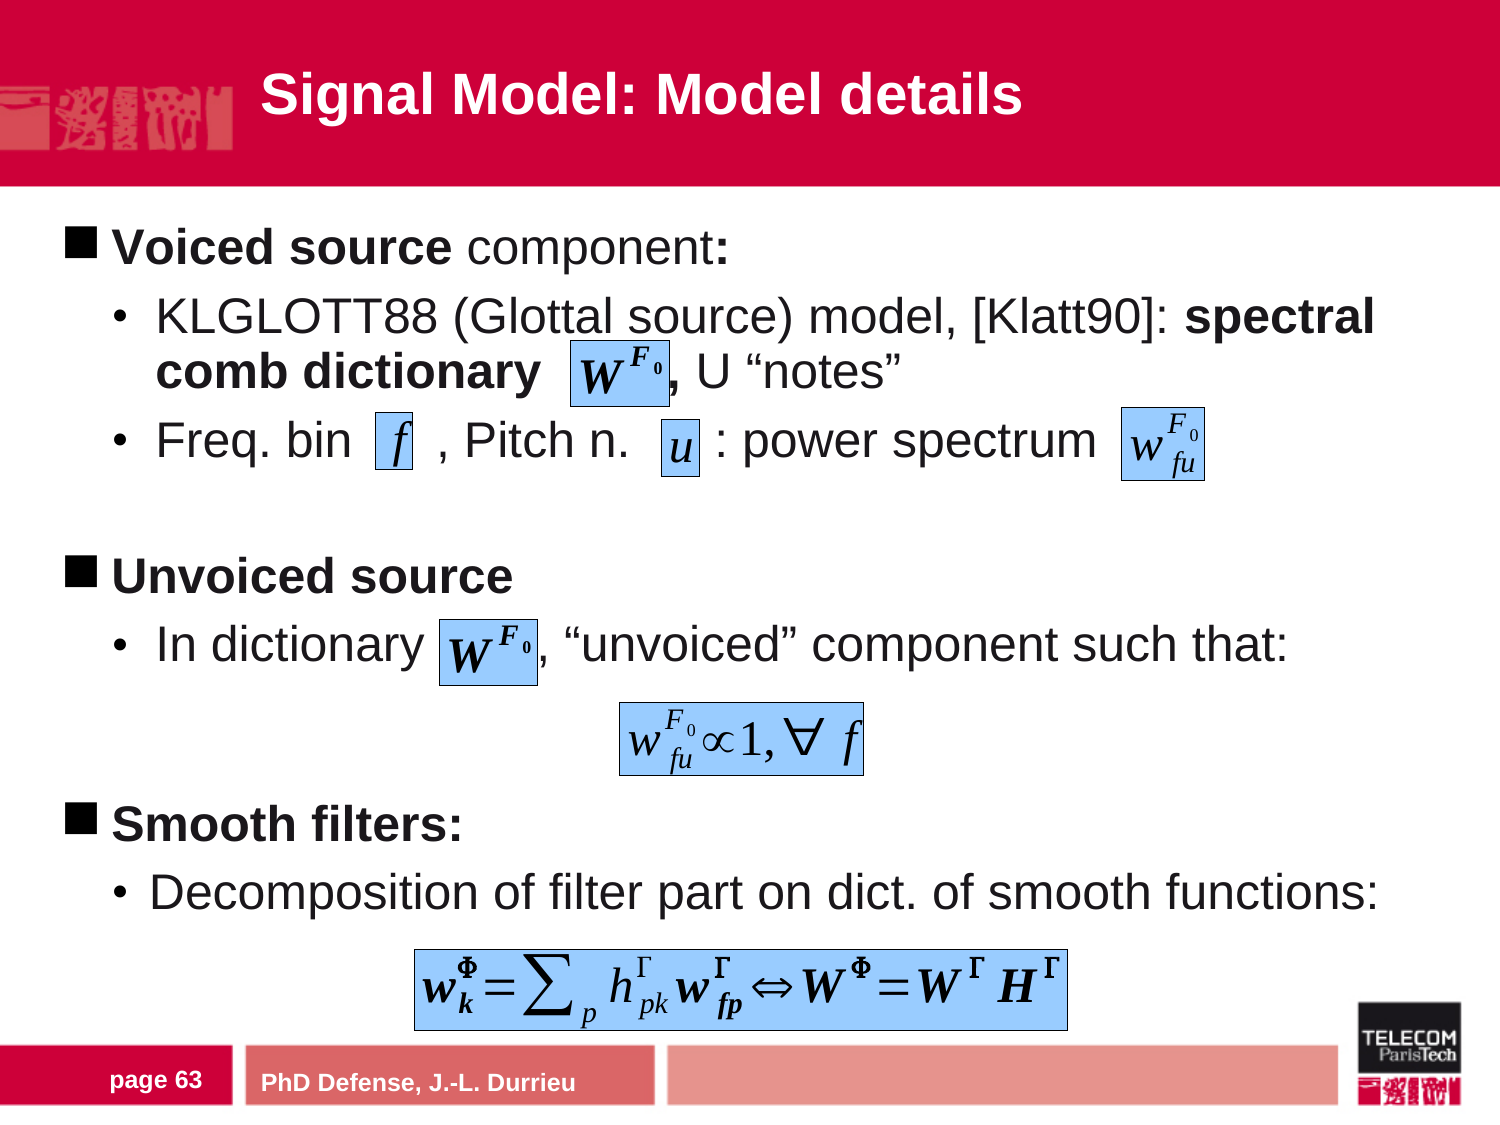

# Signal Model: Model details
Voiced source component:
KLGLOTT88 (Glottal source) model, [Klatt90]: spectral comb dictionary , U “notes”
Freq. bin , Pitch n. : power spectrum
Unvoiced source
In dictionary , “unvoiced” component such that:
Smooth filters:
Decomposition of filter part on dict. of smooth functions:
63